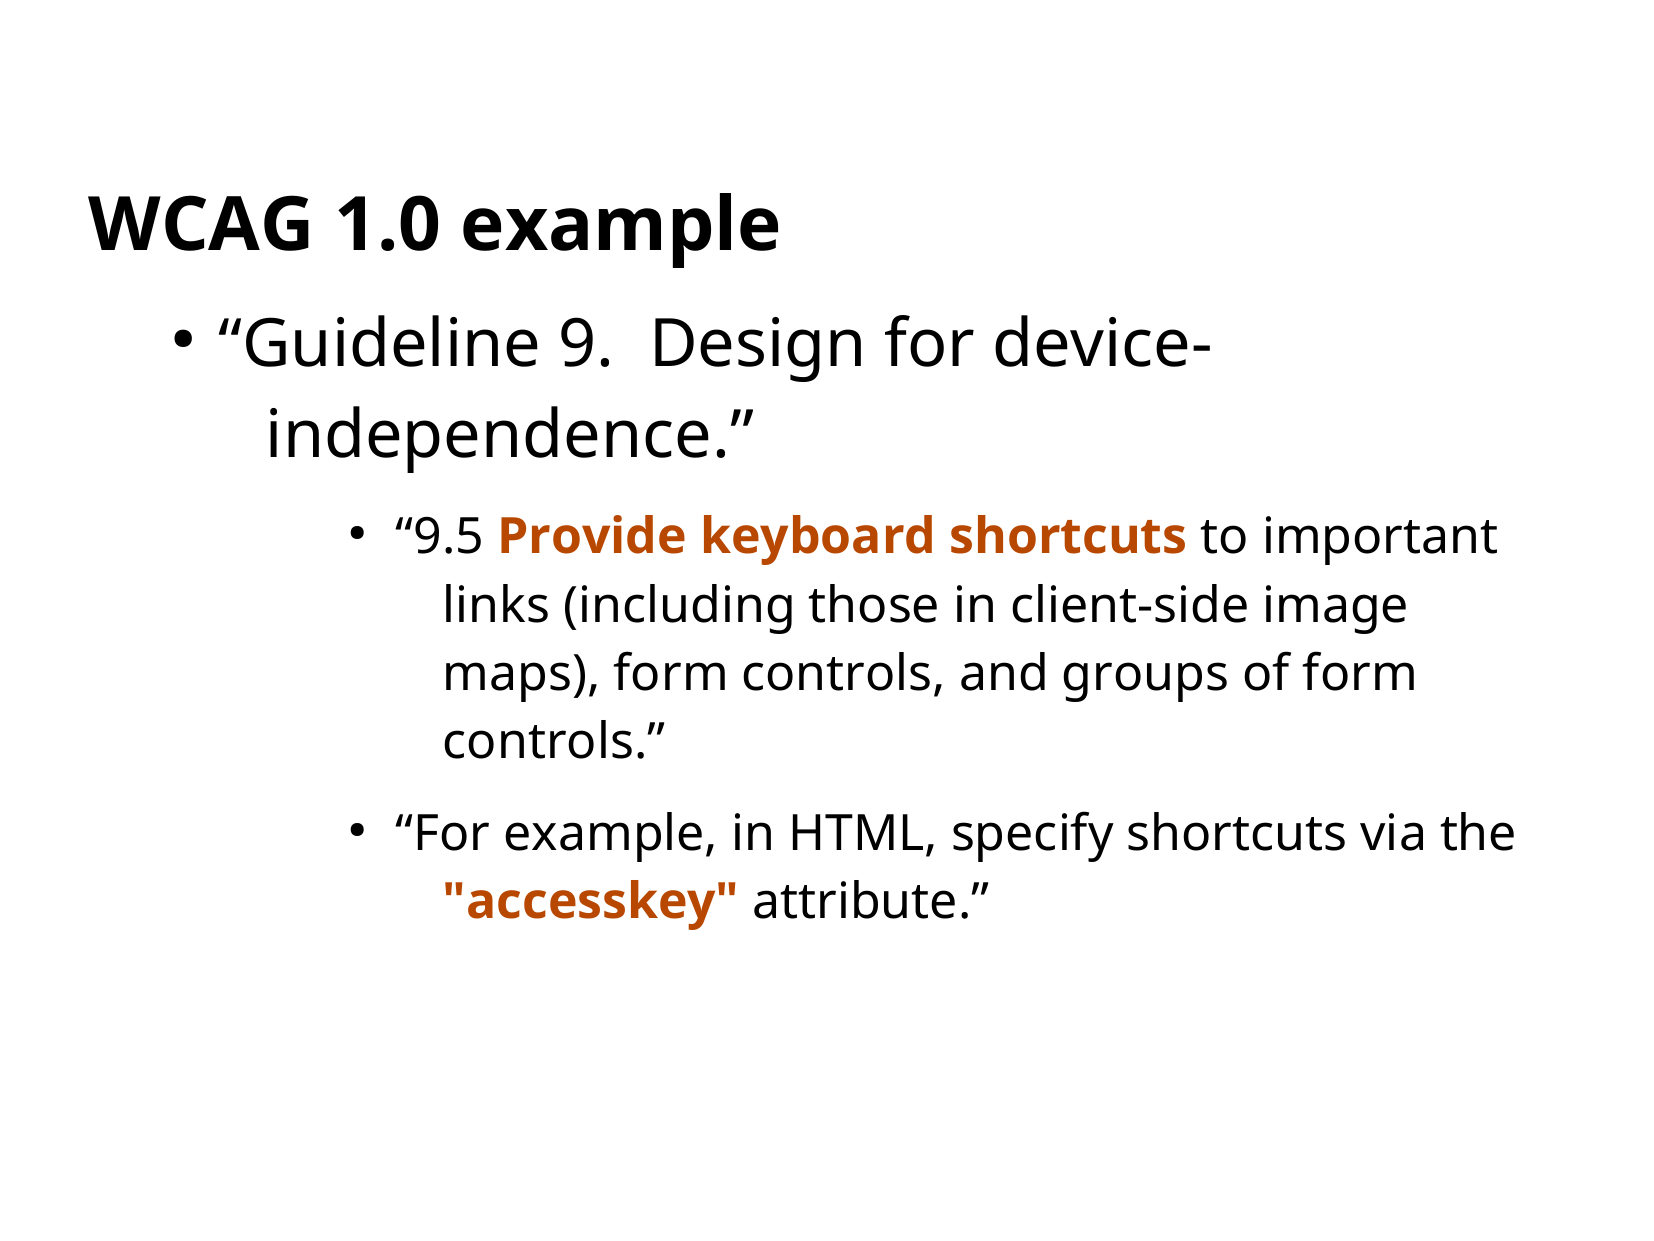

# WCAG 1.0 example
“Guideline 9. Design for device-independence.”
“9.5 Provide keyboard shortcuts to important links (including those in client-side image maps), form controls, and groups of form controls.”
“For example, in HTML, specify shortcuts via the "accesskey" attribute.”